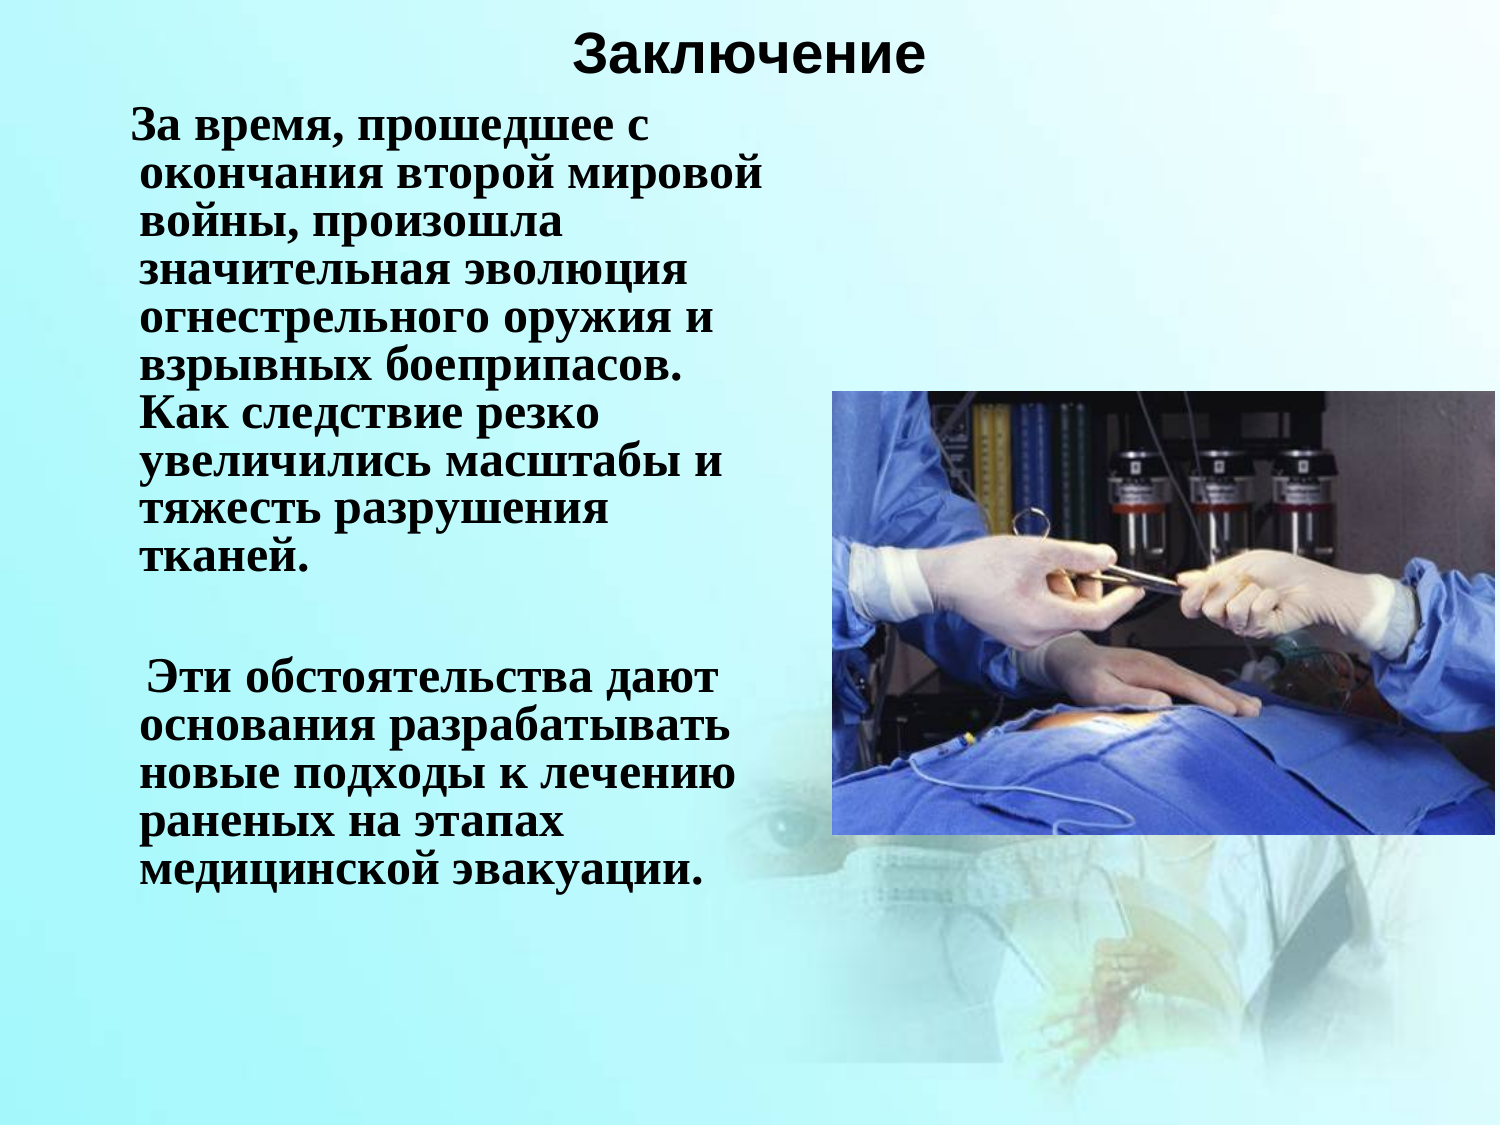

# Заключение
 За время, прошедшее с окончания второй мировой войны, произошла значительная эволюция огнестрельного оружия и взрывных боеприпасов. Как следствие резко увеличились масштабы и тяжесть разрушения тканей.
 Эти обстоятельства дают основания разрабатывать новые подходы к лечению раненых на этапах медицинской эвакуации.